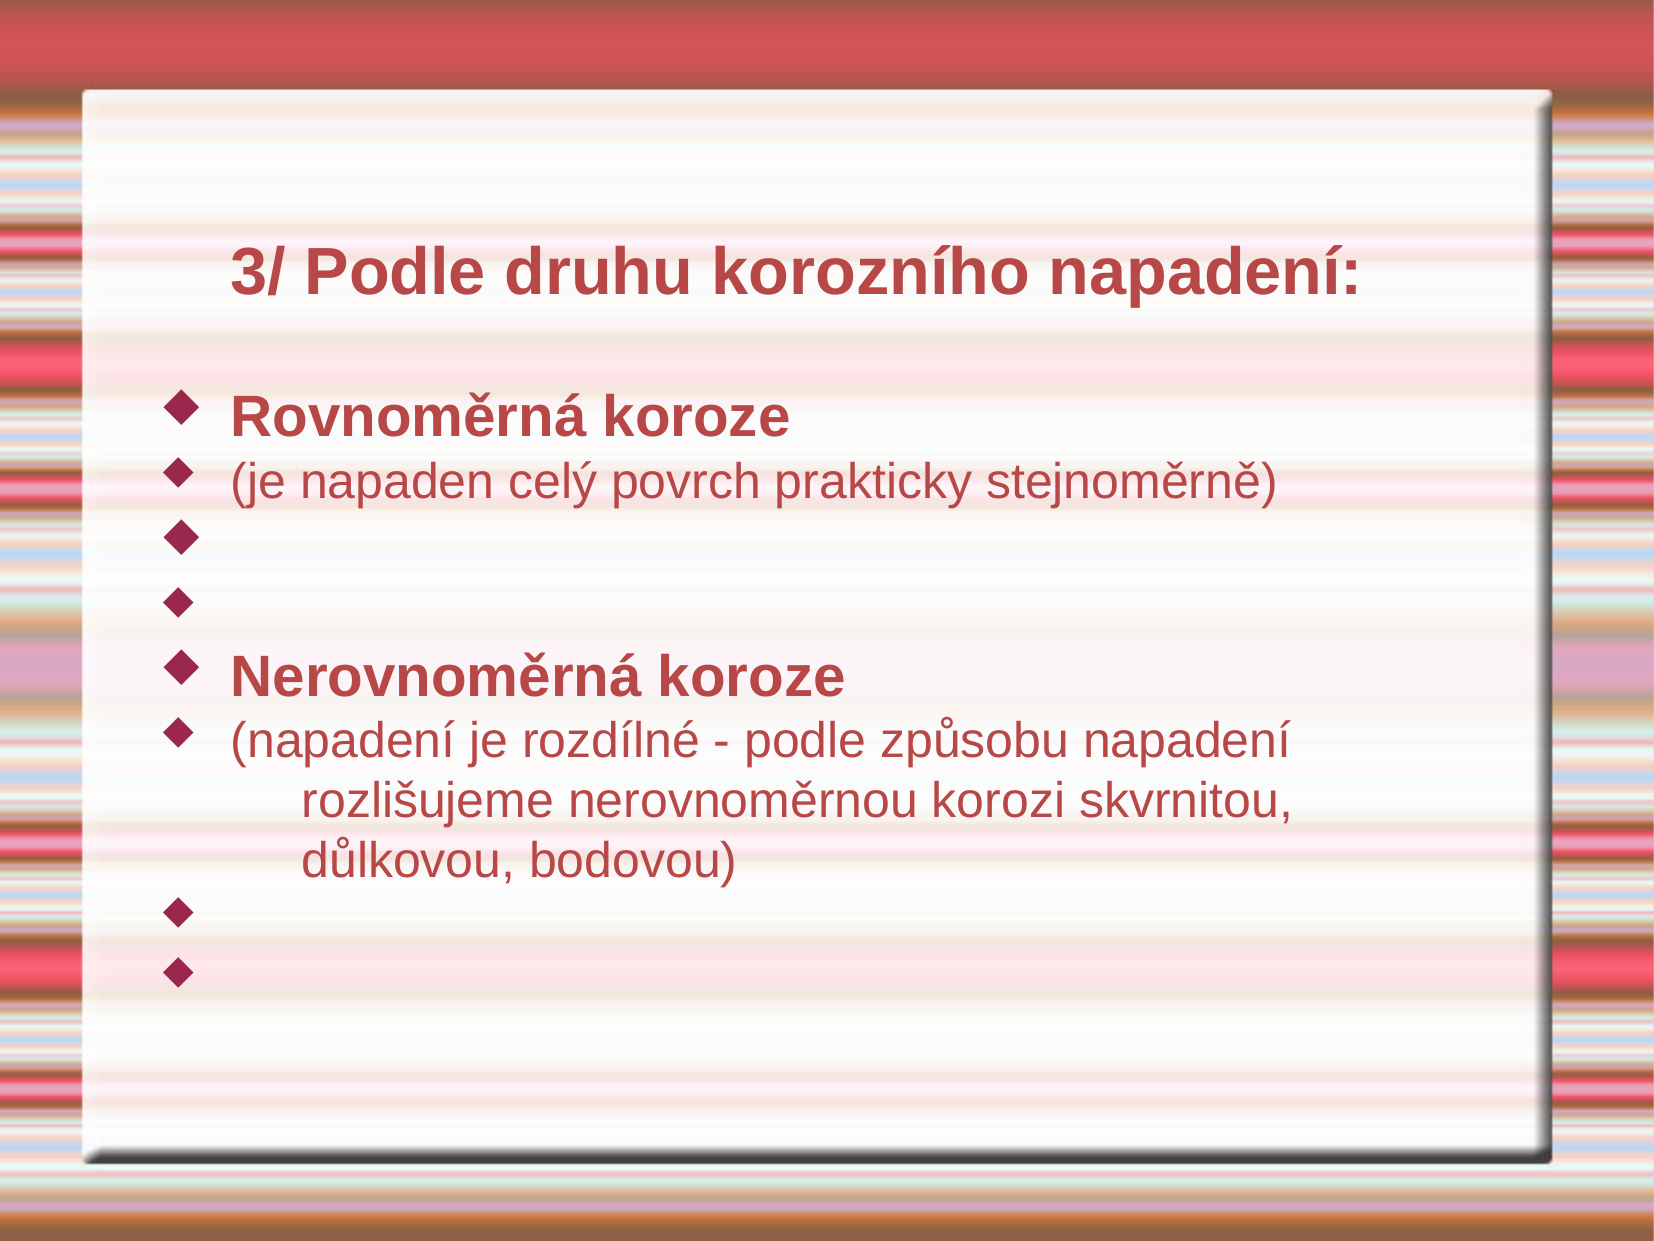

# 3/ Podle druhu korozního napadení:
Rovnoměrná koroze
(je napaden celý povrch prakticky stejnoměrně)
Nerovnoměrná koroze
(napadení je rozdílné - podle způsobu napadení rozlišujeme nerovnoměrnou korozi skvrnitou, důlkovou, bodovou)